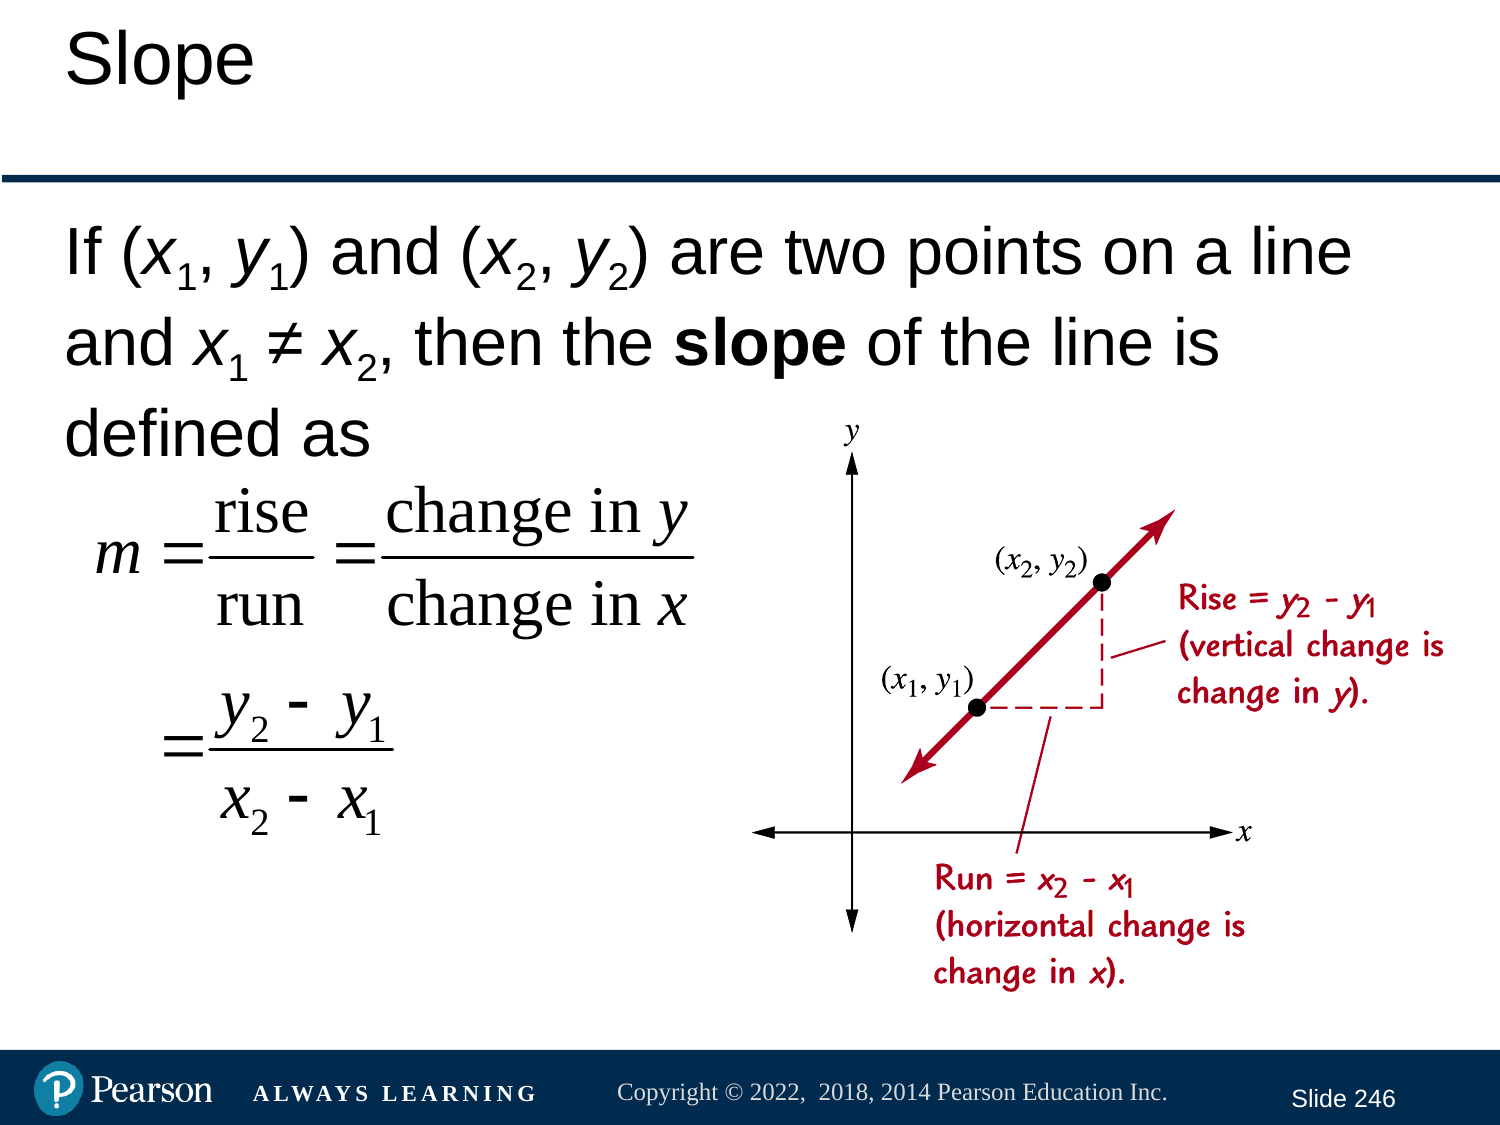

# Slope
If (x1, y1) and (x2, y2) are two points on a line and x1 ≠ x2, then the slope of the line is defined as